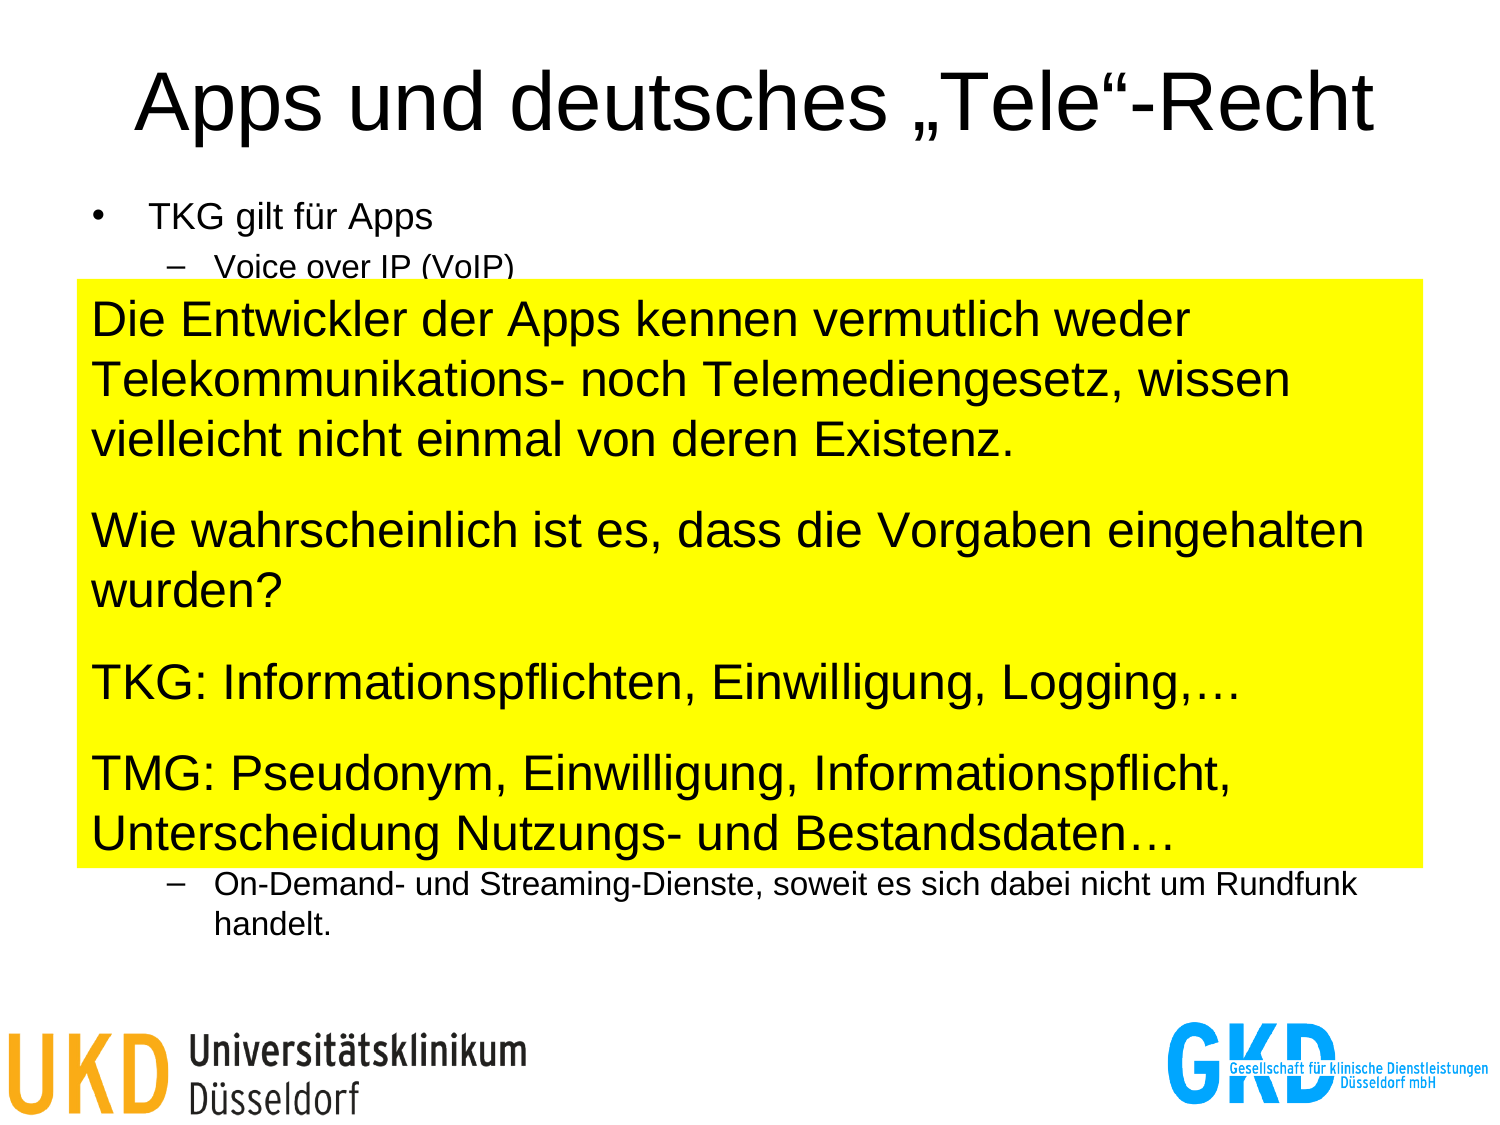

# Apps und deutsches „Tele“-Recht
TKG gilt für Apps
Voice over IP (VoIP)
Nutzung einer eigenen Infrastruktur außerhalb des öffentlichen Internets
Selbstständige Veröffentlichung/Verteilung von Text-, Audio-, Bild- oder Video-Nachrichten in sozialen Netzwerken oder anderen Portalen und Diensten
Netzübergreifende Telefonie, E-Mail und Real Time Messaging
TMG gilt für Apps
Datendienste (Verkehr, Wetter, Umwelt, Börse)
Soziale Netzwerke,
Empfehlungs- und Ratgeberdienste,
Bestellungs-, Buchungs- und Maklerdienste, einschließlich Shops und Handelsplattformen,
Presse- und Nachrichtendienste,
Multiplayer-Games mit Interaktions- und Kommunikationsmöglichkeiten,
On-Demand- und Streaming-Dienste, soweit es sich dabei nicht um Rundfunk handelt.
Die Entwickler der Apps kennen vermutlich weder Telekommunikations- noch Telemediengesetz, wissen vielleicht nicht einmal von deren Existenz.
Wie wahrscheinlich ist es, dass die Vorgaben eingehalten wurden?
TKG: Informationspflichten, Einwilligung, Logging,…
TMG: Pseudonym, Einwilligung, Informationspflicht, Unterscheidung Nutzungs- und Bestandsdaten…